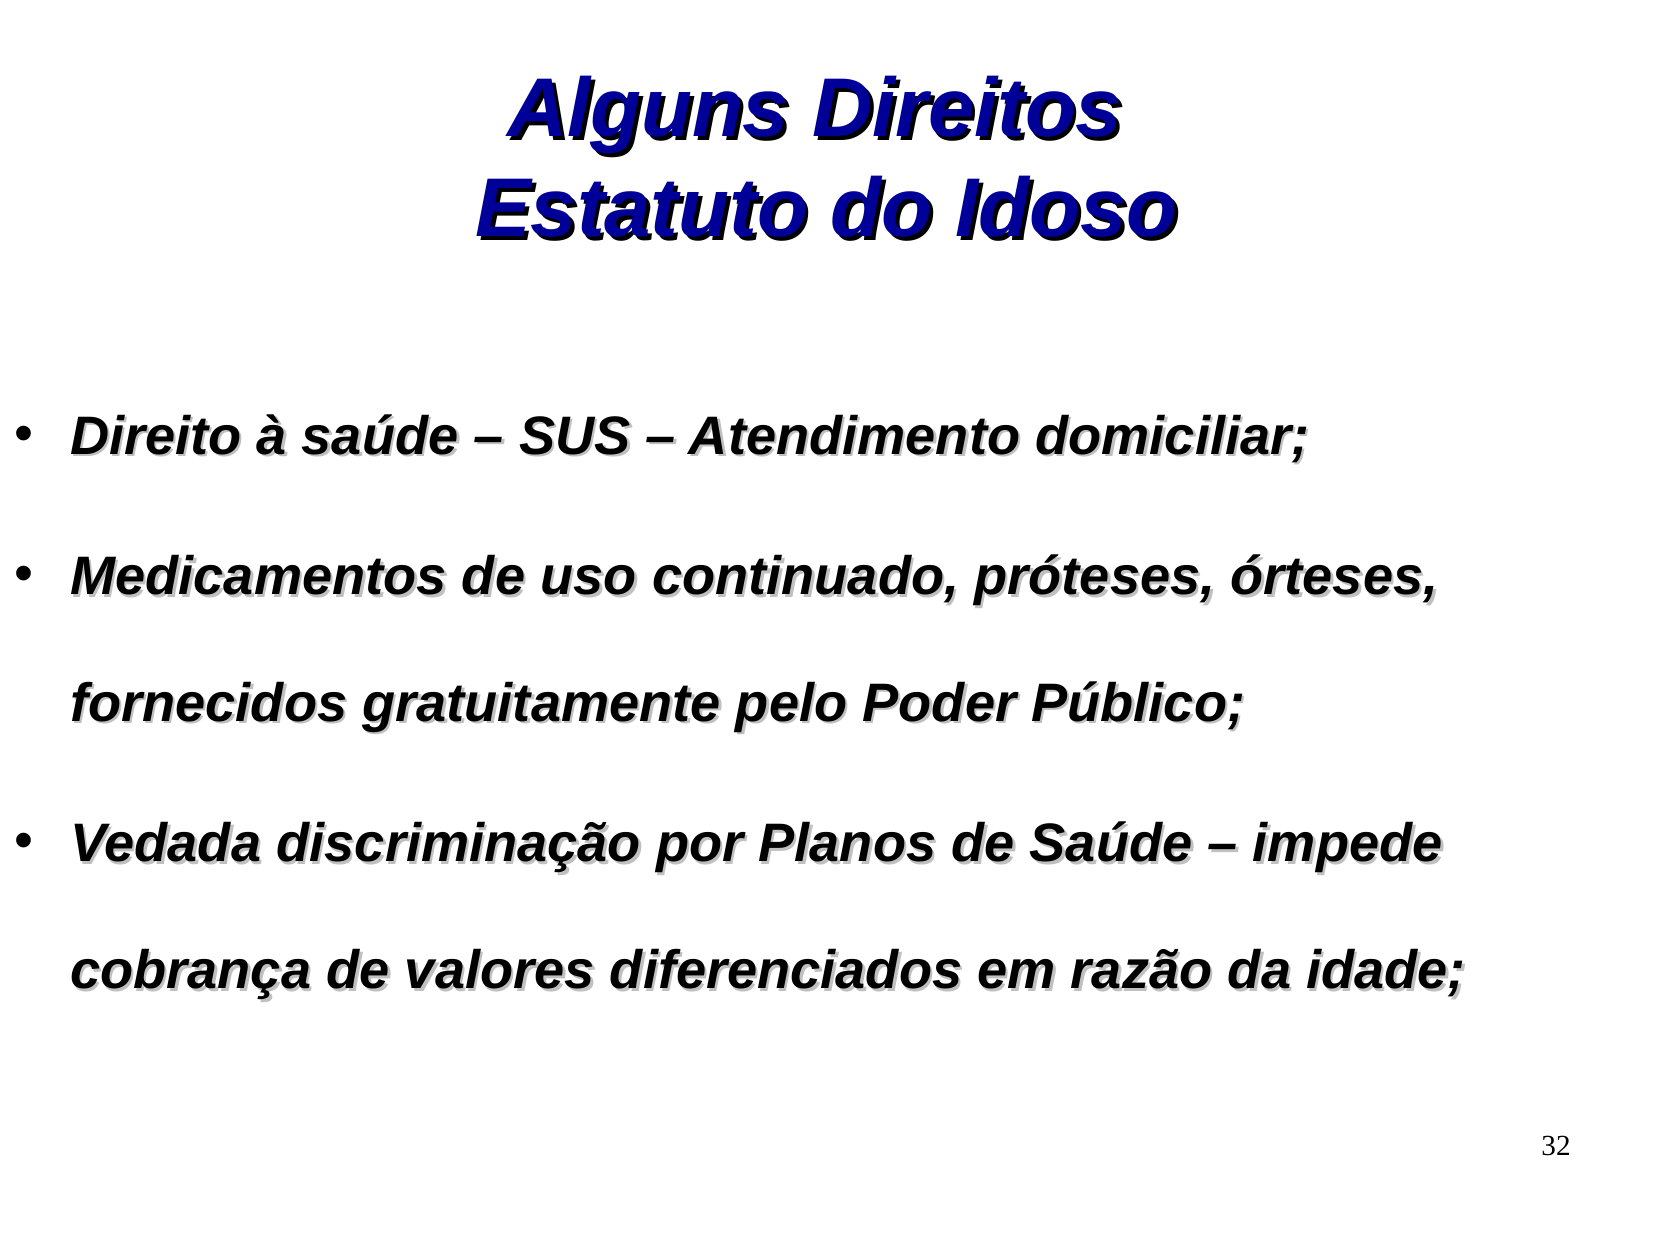

# Alguns Direitos Estatuto do Idoso
Direito à saúde – SUS – Atendimento domiciliar;
Medicamentos de uso continuado, próteses, órteses, fornecidos gratuitamente pelo Poder Público;
Vedada discriminação por Planos de Saúde – impede cobrança de valores diferenciados em razão da idade;
32